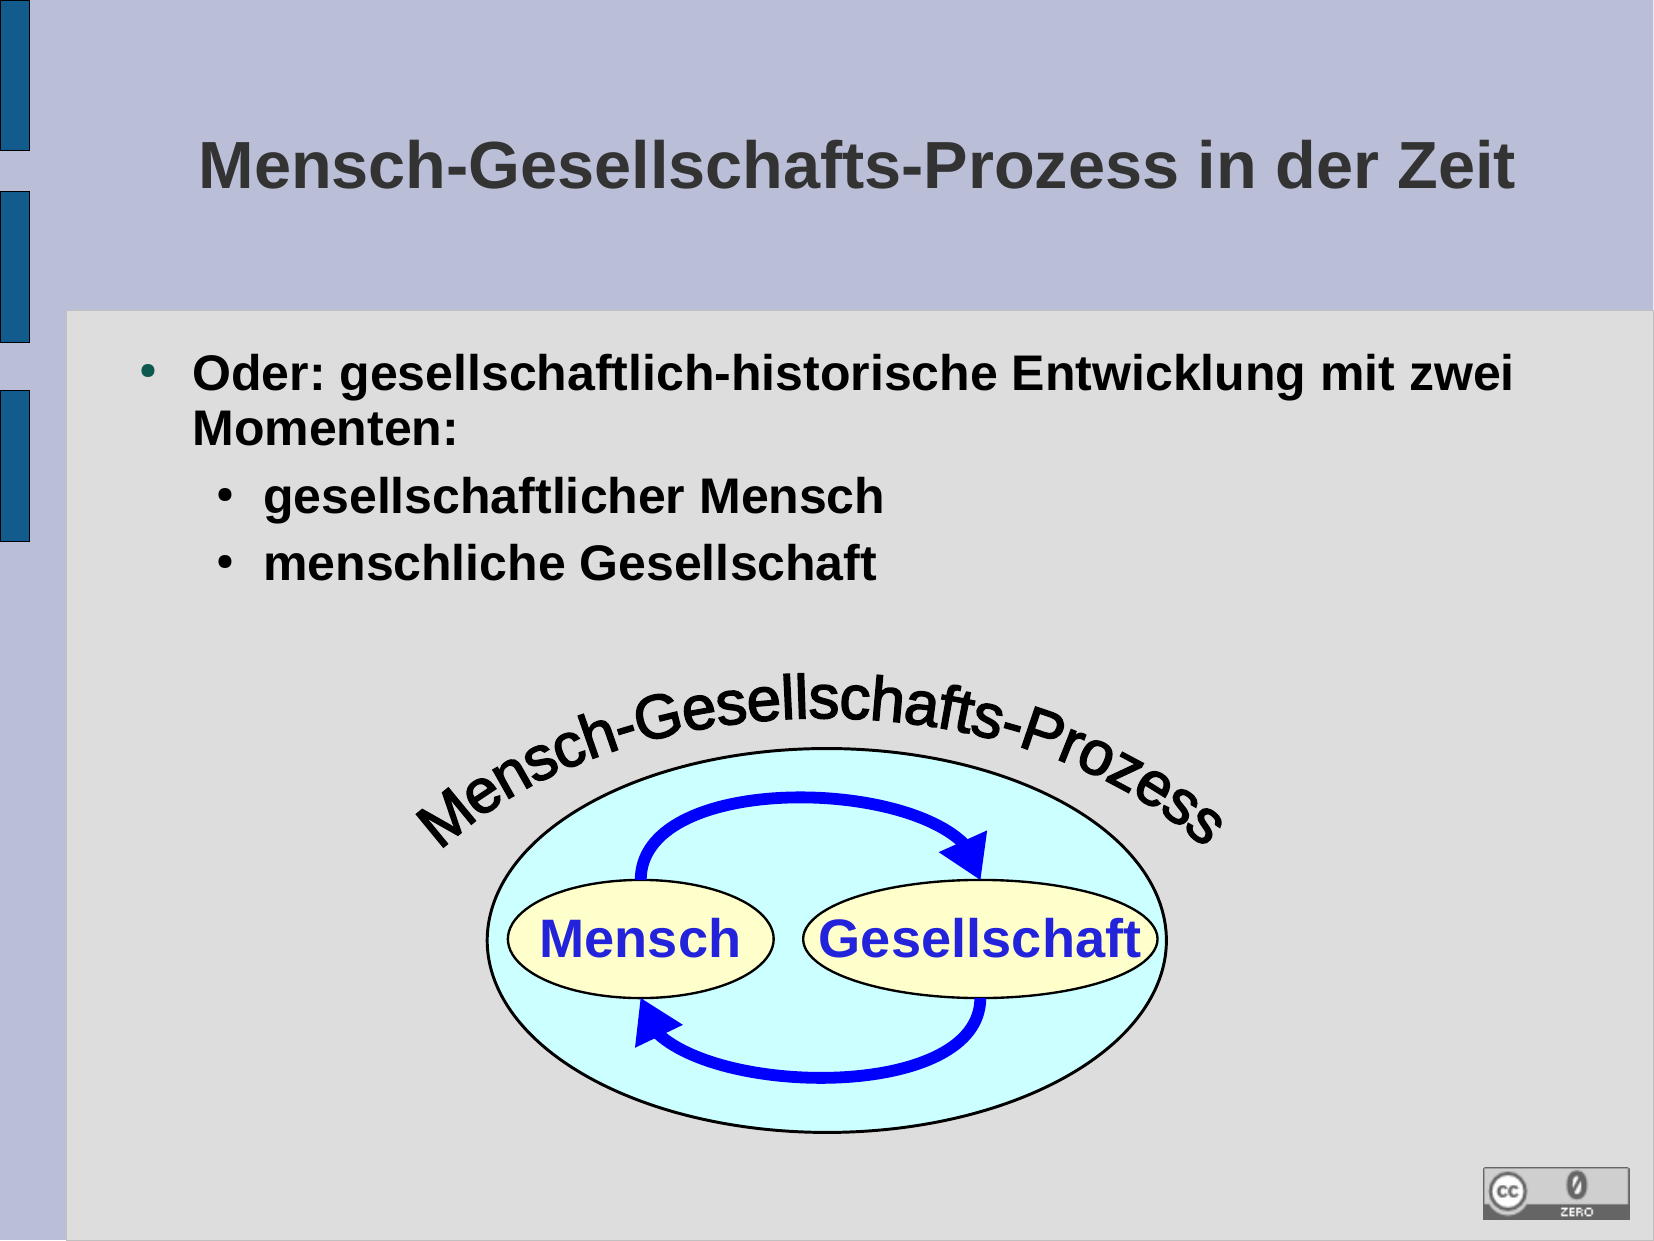

# Mensch-Gesellschafts-Prozess in der Zeit
Oder: gesellschaftlich-historische Entwicklung mit zwei Momenten:
gesellschaftlicher Mensch
menschliche Gesellschaft
Mensch-Gesellschafts-Prozess
Mensch
Gesellschaft